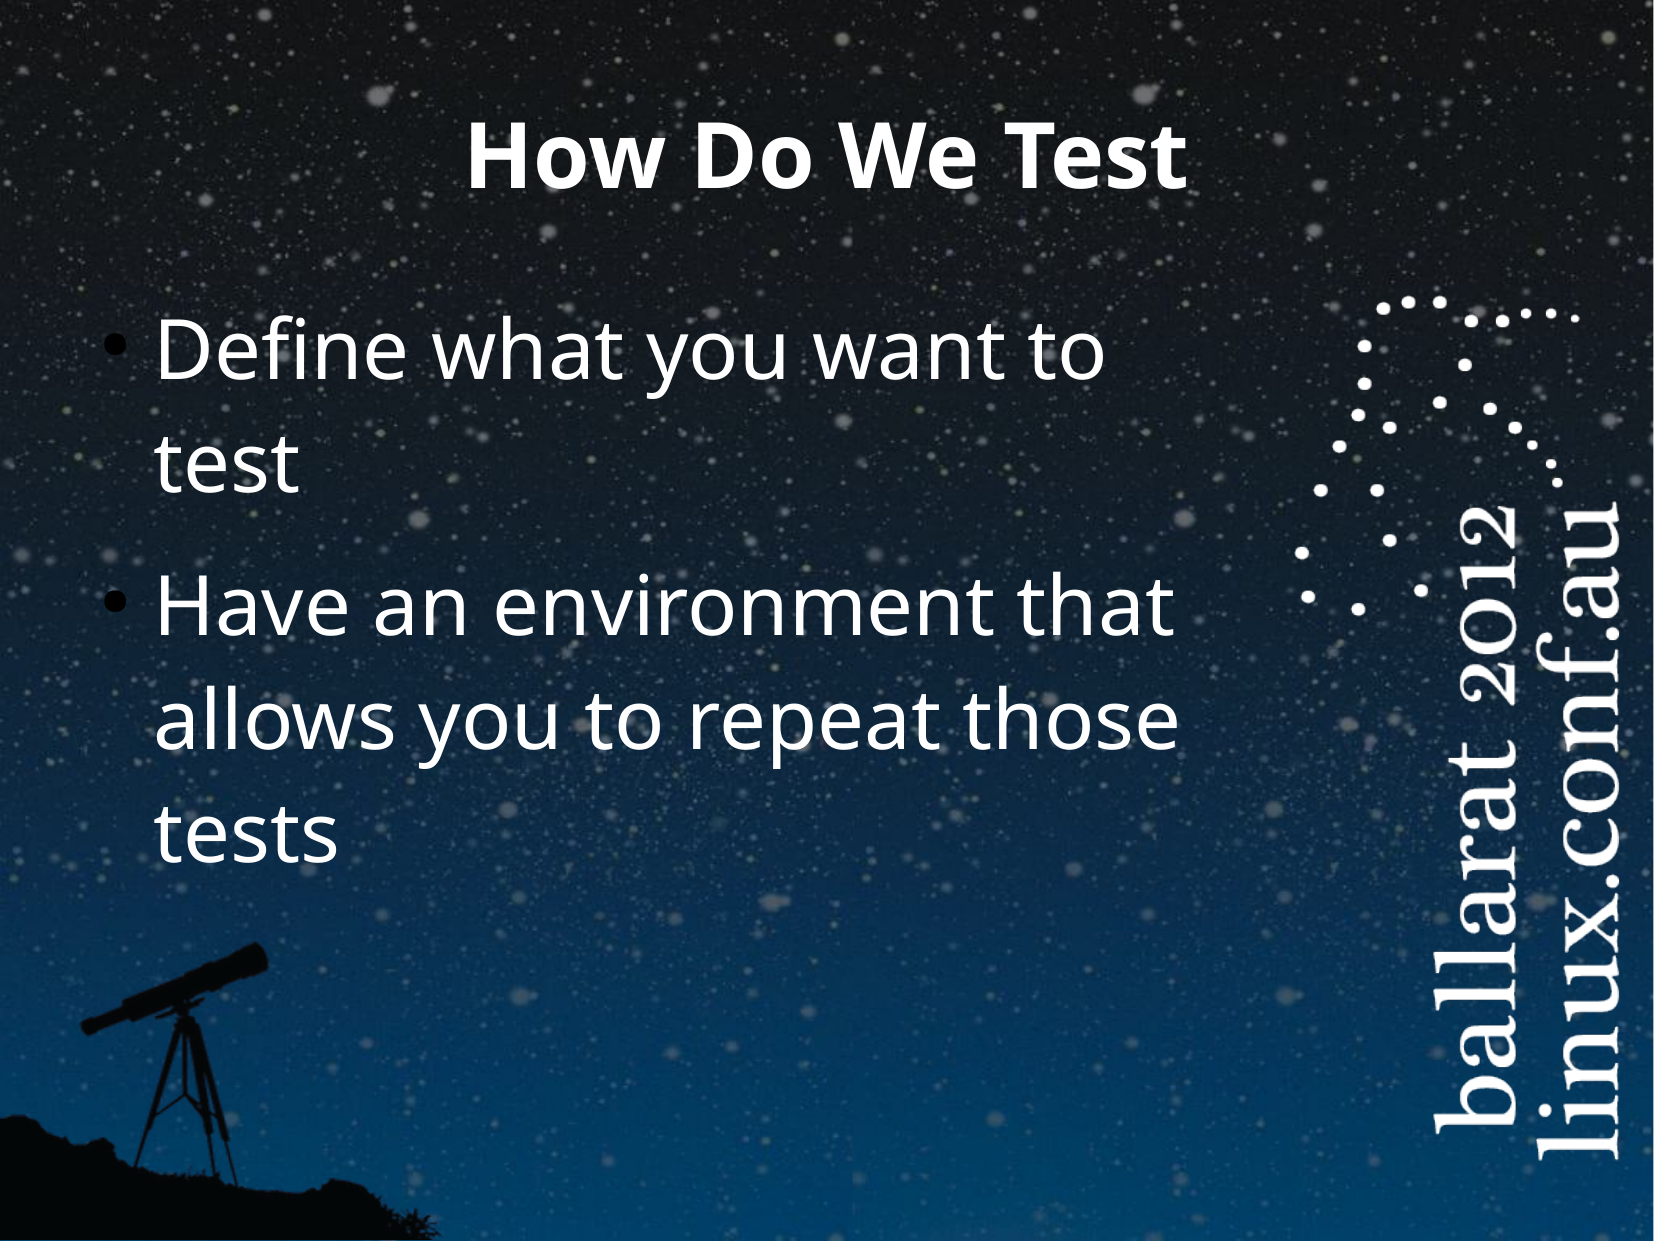

# How Do We Test
Define what you want to test
Have an environment that allows you to repeat those tests